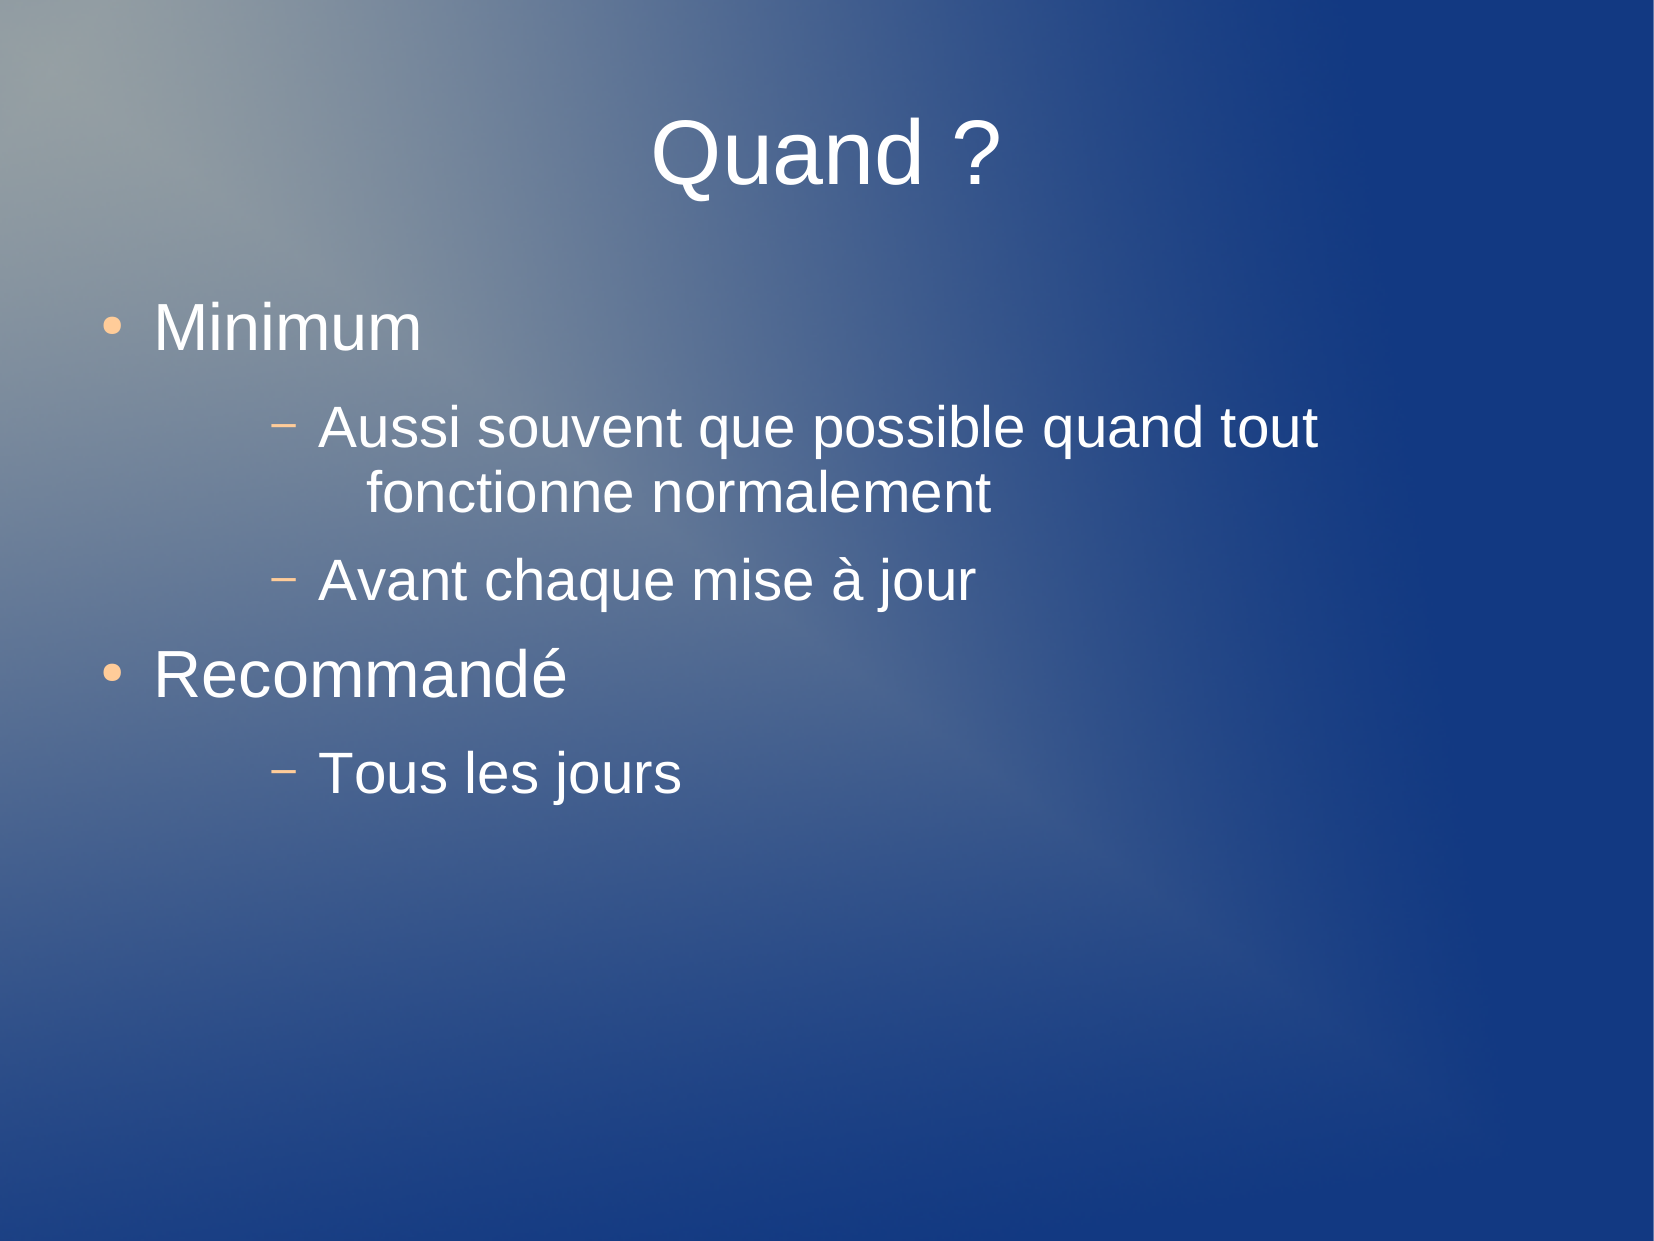

# Quand ?
Minimum
Aussi souvent que possible quand tout fonctionne normalement
Avant chaque mise à jour
Recommandé
Tous les jours